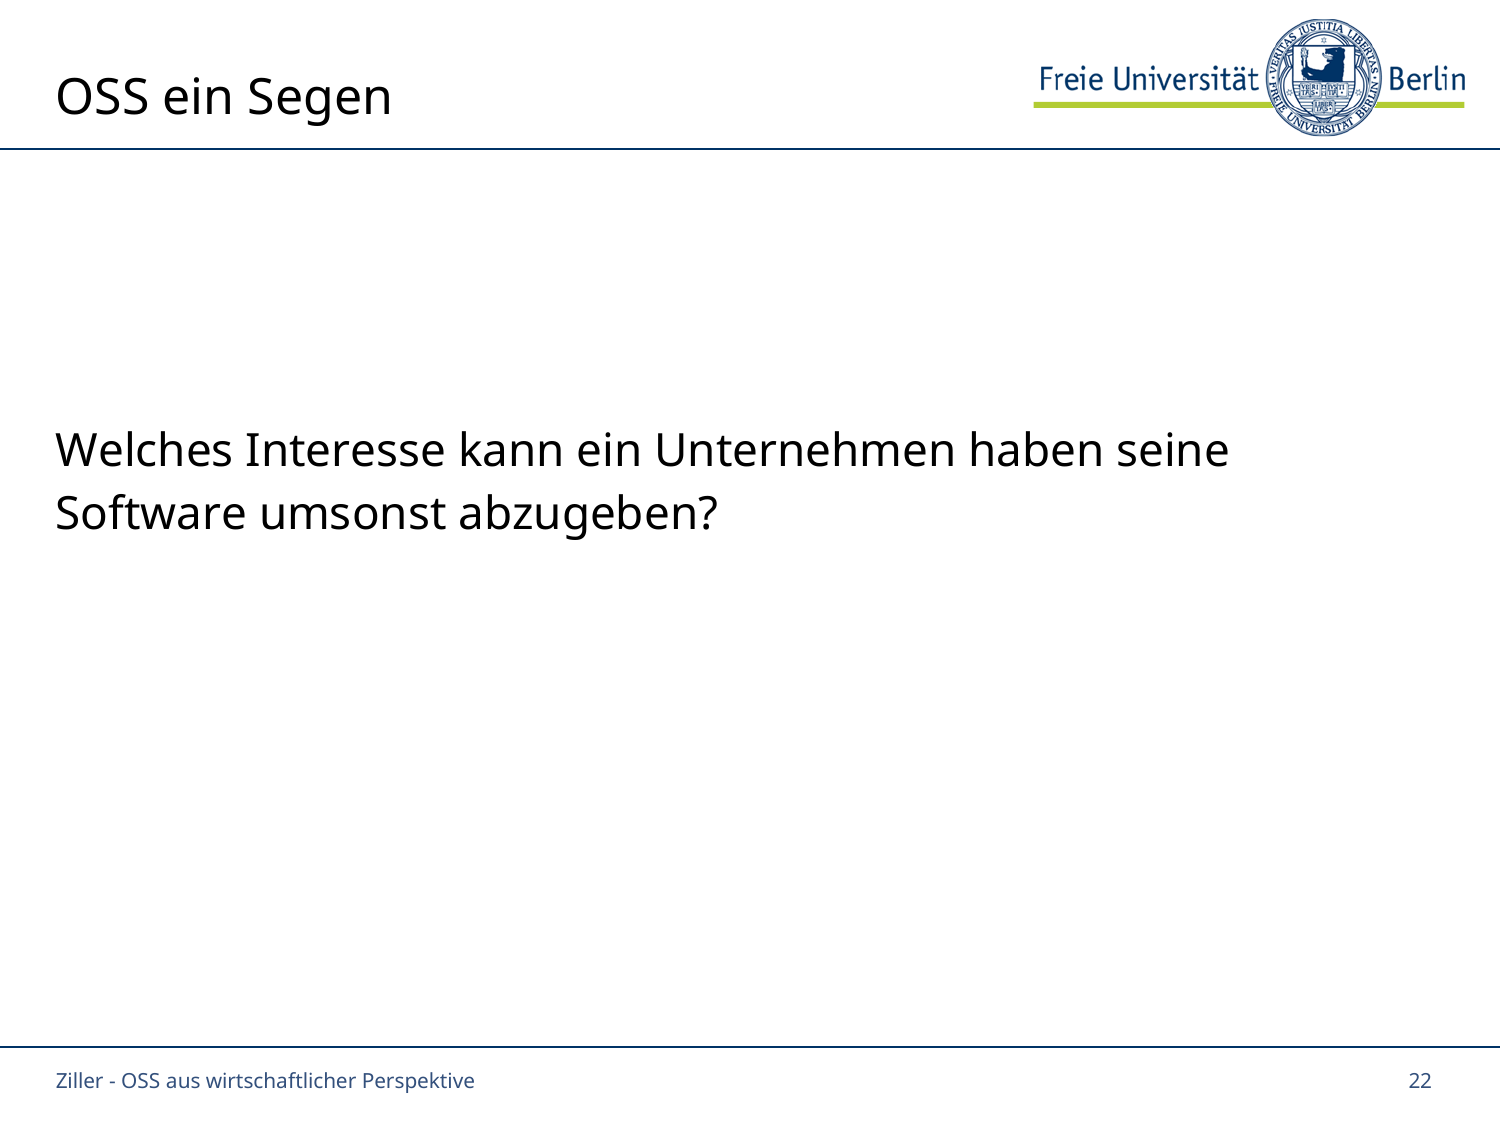

# OSS ein Segen
Welches Interesse kann ein Unternehmen haben seine Software umsonst abzugeben?
Ziller - OSS aus wirtschaftlicher Perspektive
22